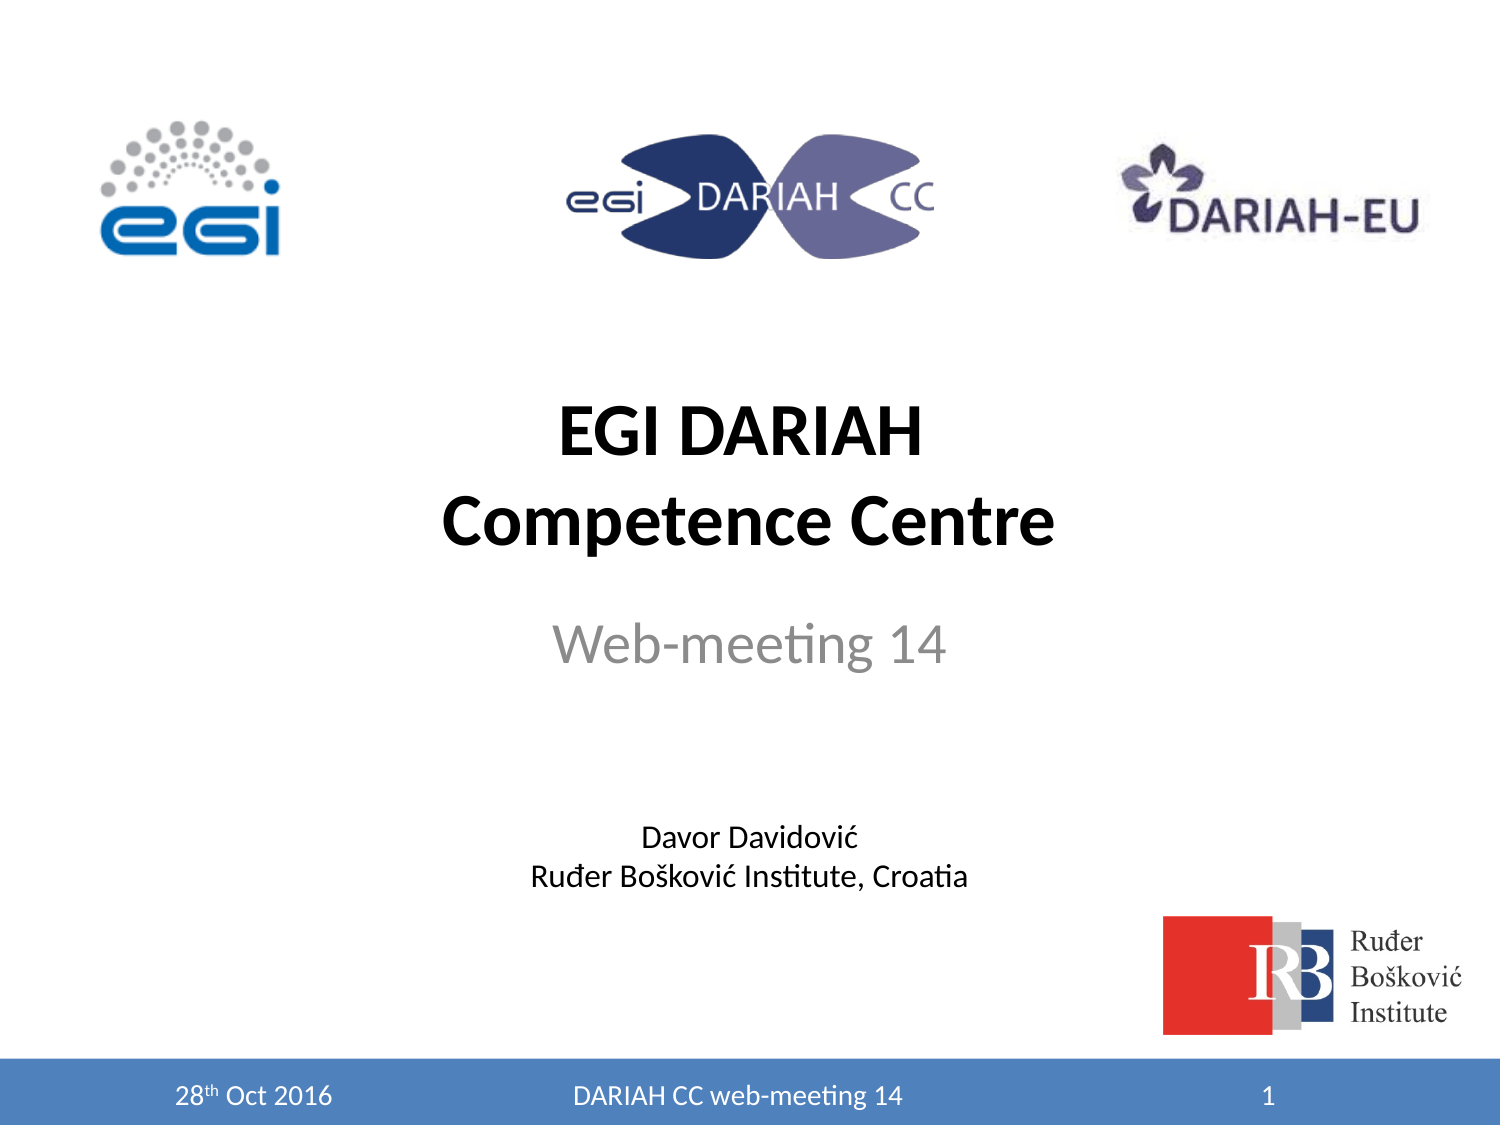

EGI DARIAH
Competence Centre
Web-meeting 14
Davor Davidović
Ruđer Bošković Institute, Croatia